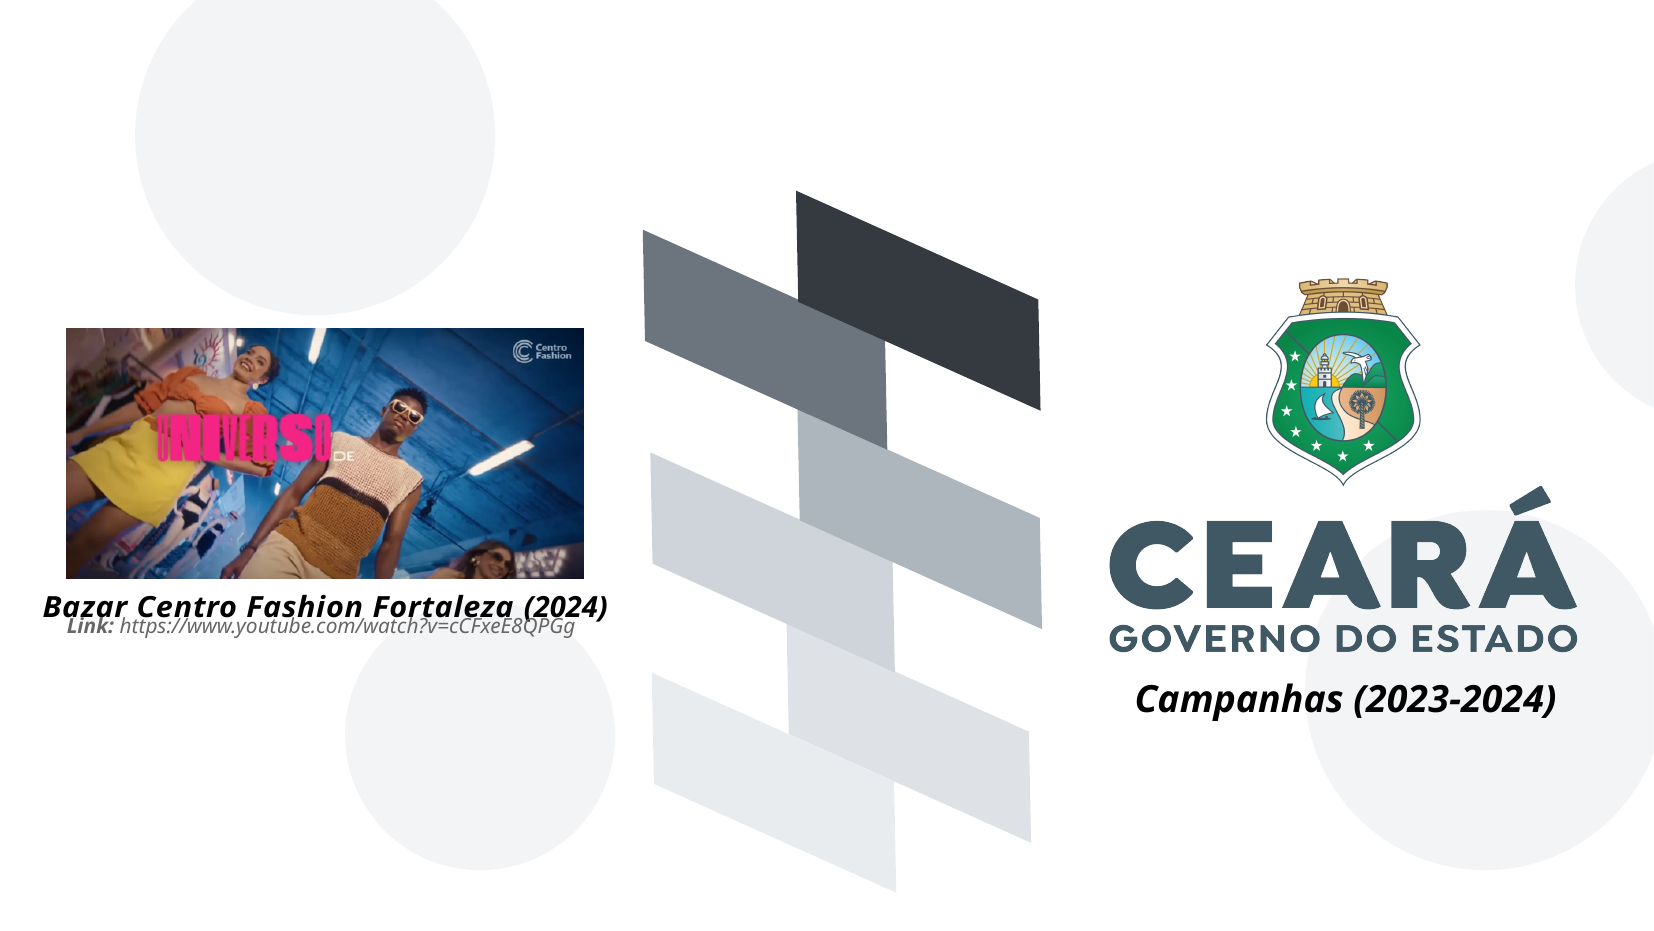

Bazar Centro Fashion Fortaleza (2024)
Link: https://www.youtube.com/watch?v=cCFxeE8QPGg
Campanhas (2023-2024)